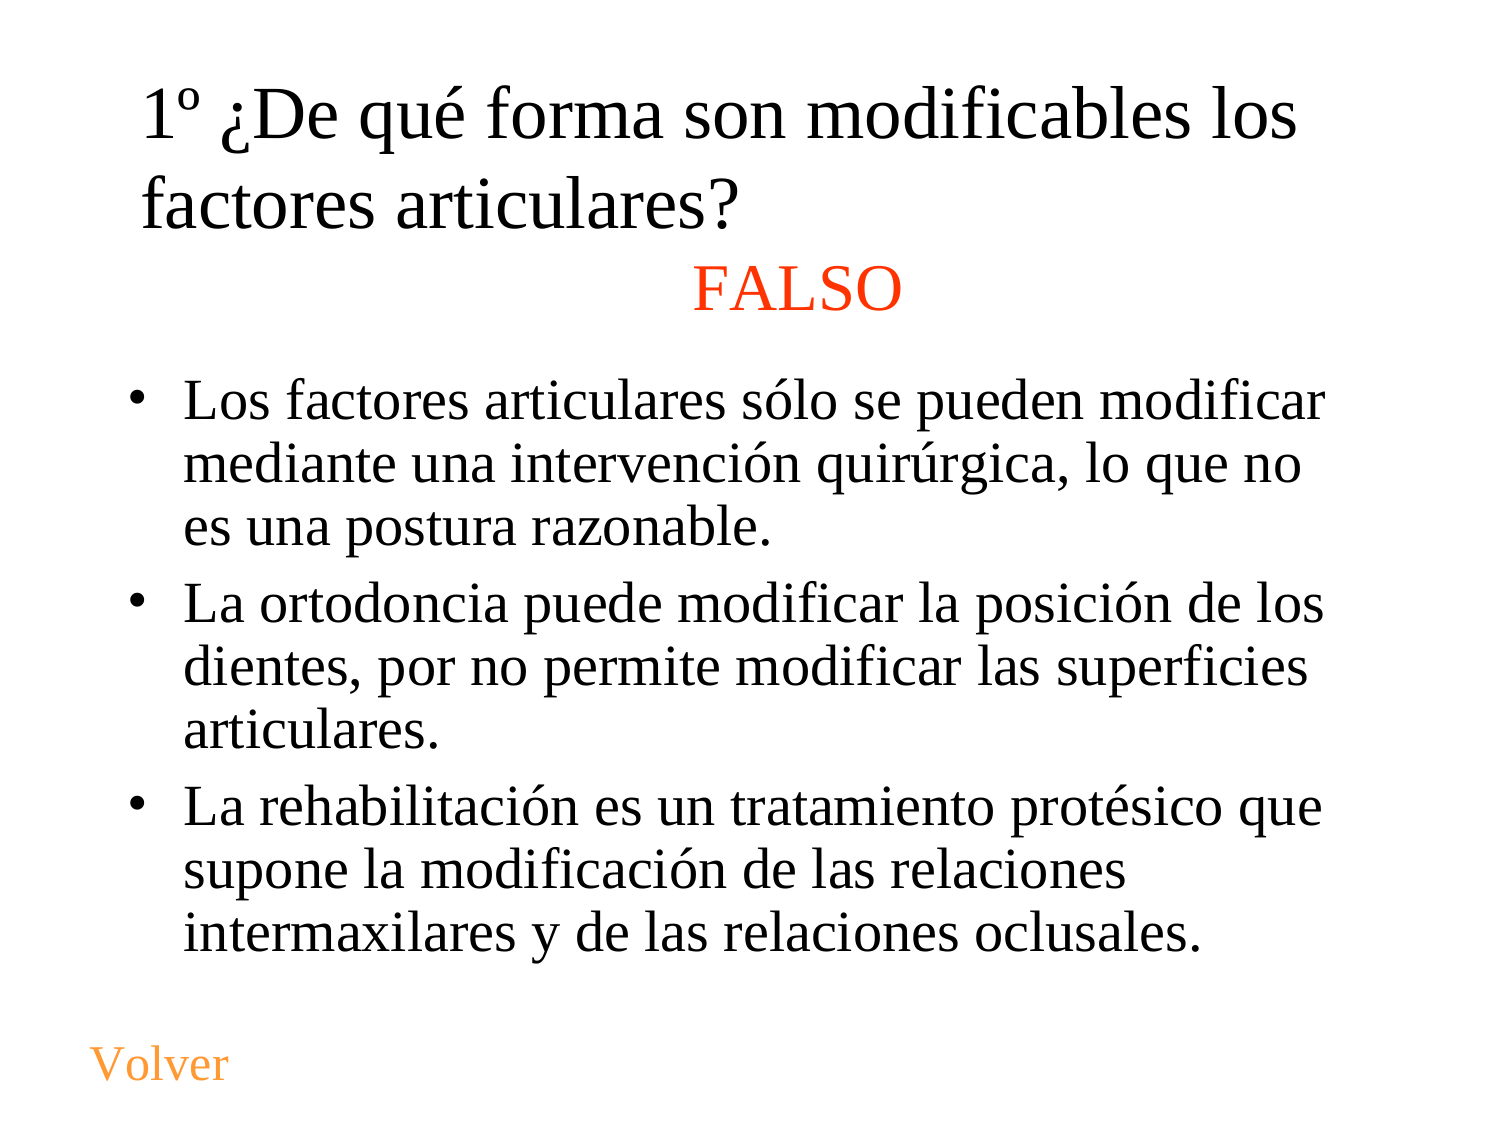

# 1º ¿De qué forma son modificables los factores articulares? FALSO
Los factores articulares sólo se pueden modificar mediante una intervención quirúrgica, lo que no es una postura razonable.
La ortodoncia puede modificar la posición de los dientes, por no permite modificar las superficies articulares.
La rehabilitación es un tratamiento protésico que supone la modificación de las relaciones intermaxilares y de las relaciones oclusales.
Volver